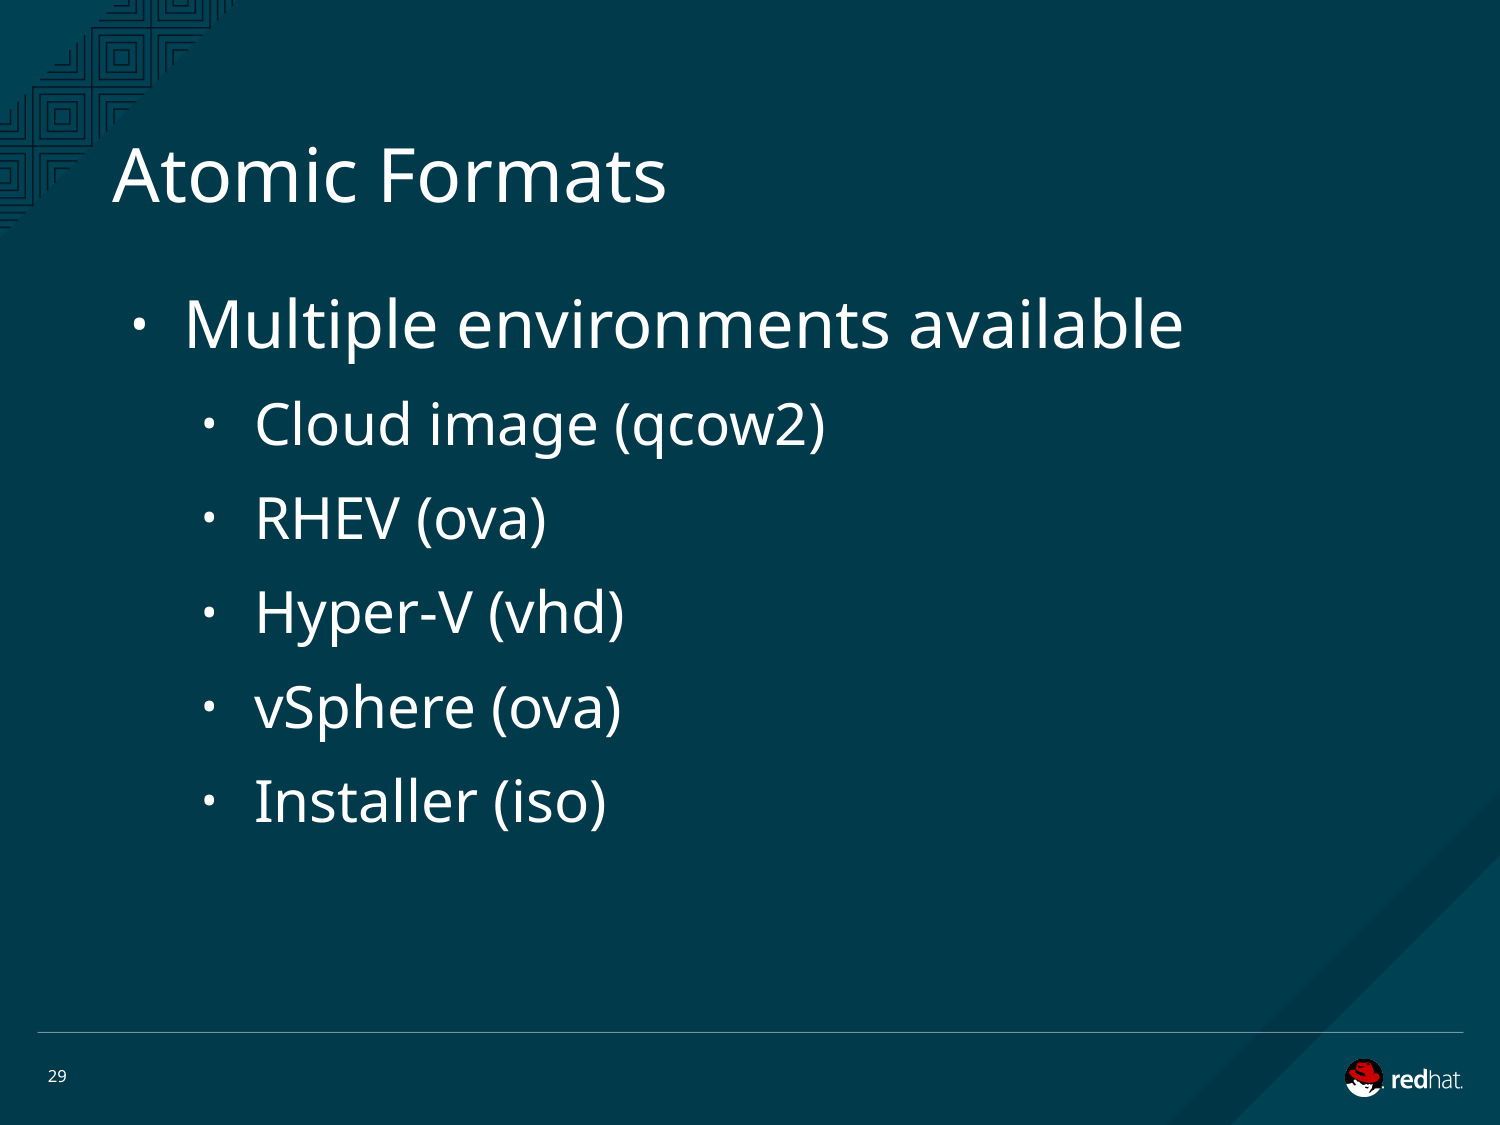

# Atomic Formats
Multiple environments available
Cloud image (qcow2)
RHEV (ova)
Hyper-V (vhd)
vSphere (ova)
Installer (iso)
29